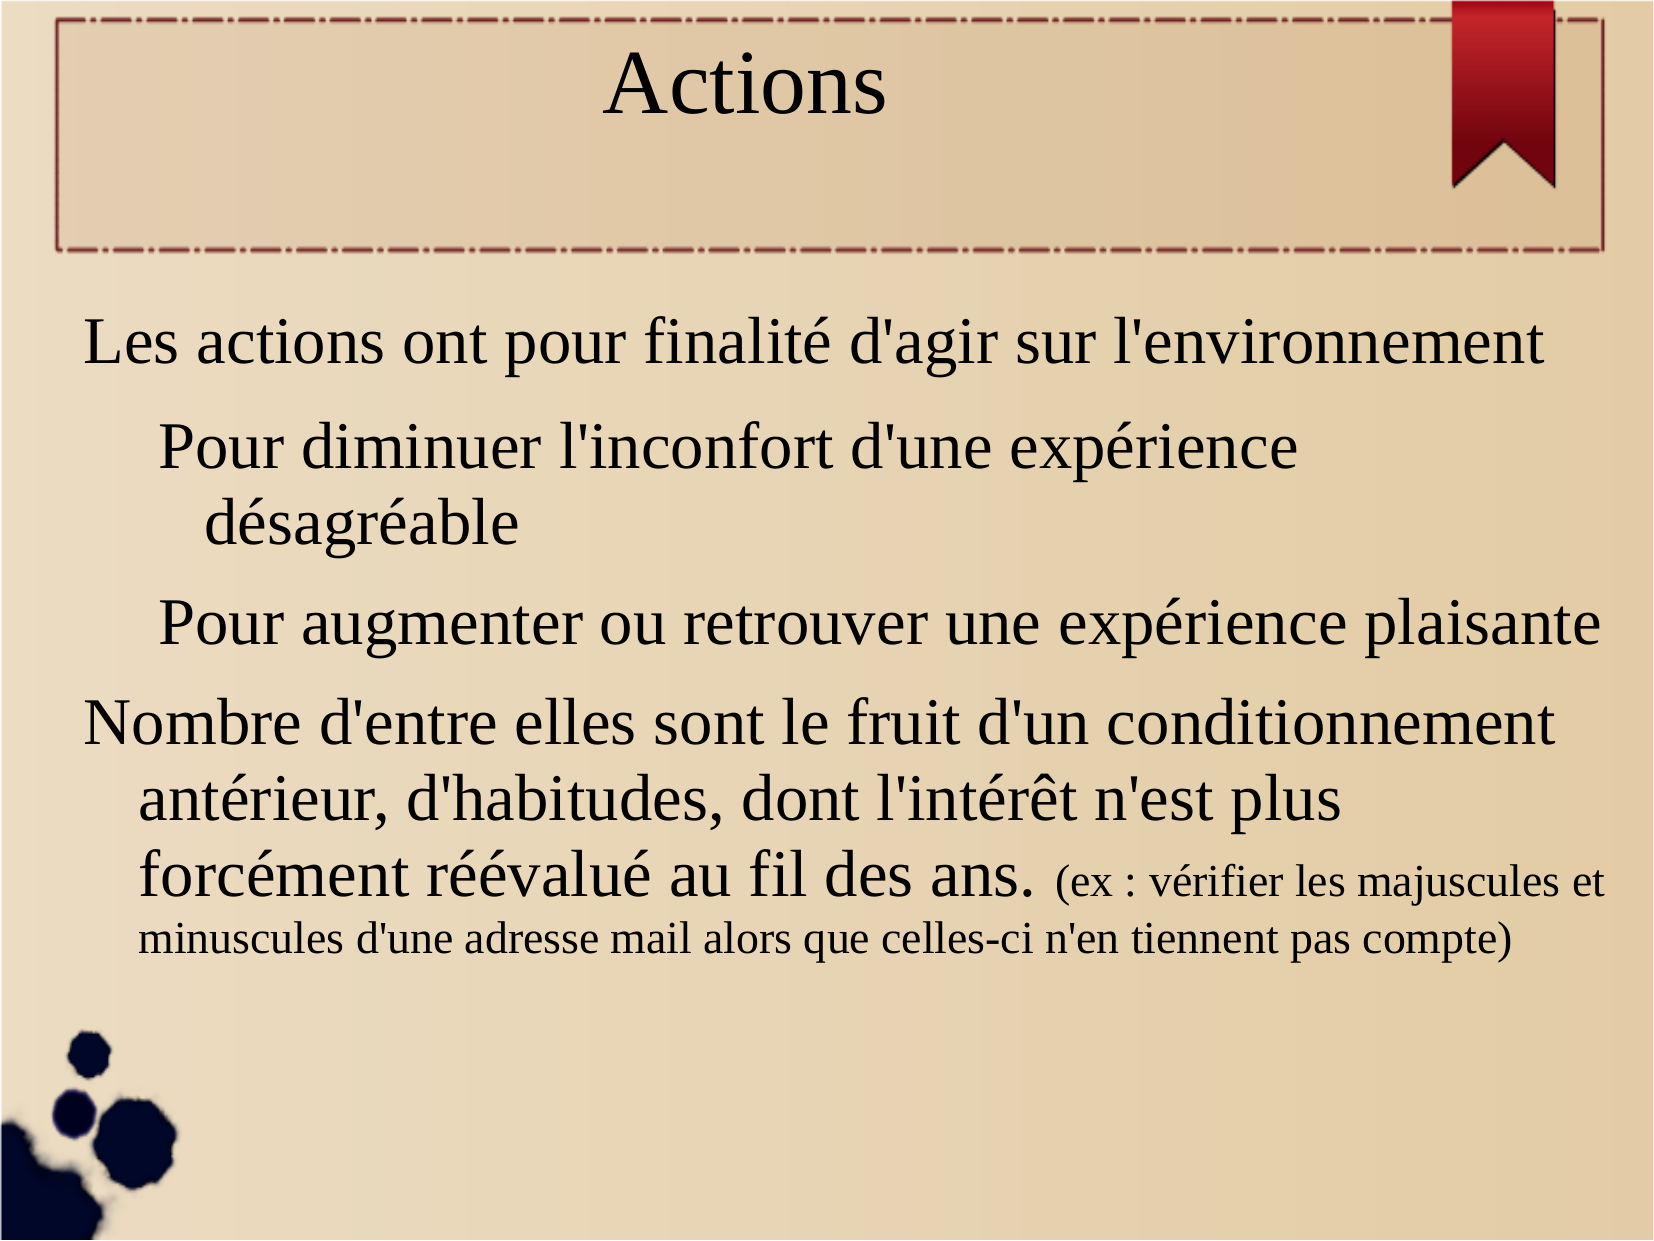

# Actions
Les actions ont pour finalité d'agir sur l'environnement
Pour diminuer l'inconfort d'une expérience désagréable
Pour augmenter ou retrouver une expérience plaisante
Nombre d'entre elles sont le fruit d'un conditionnement antérieur, d'habitudes, dont l'intérêt n'est plus forcément réévalué au fil des ans. (ex : vérifier les majuscules et minuscules d'une adresse mail alors que celles-ci n'en tiennent pas compte)